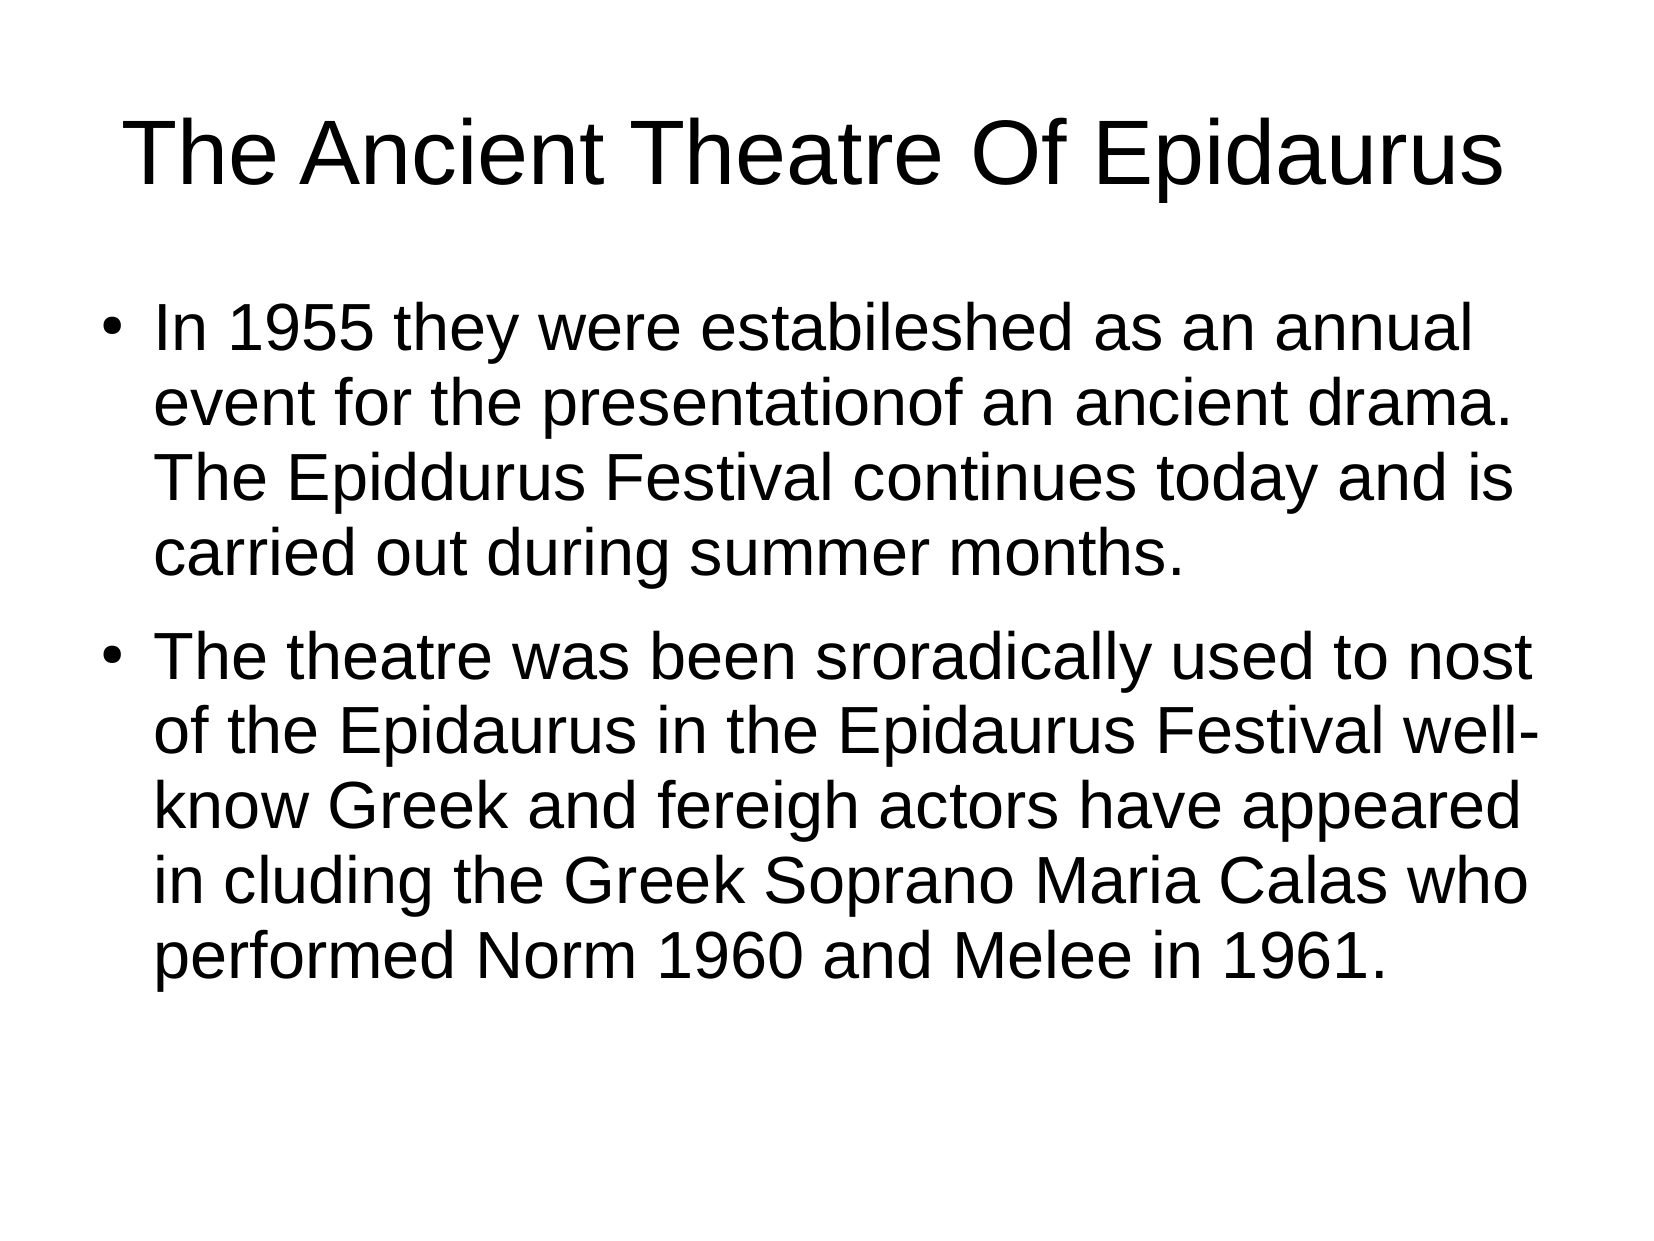

# The Ancient Theatre Of Epidaurus
In 1955 they were estabileshed as an annual event for the presentationof an ancient drama. The Epiddurus Festival continues today and is carried out during summer months.
The theatre was been sroradically used to nost of the Epidaurus in the Epidaurus Festival well-know Greek and fereigh actors have appeared in cluding the Greek Soprano Maria Calas who performed Norm 1960 and Melee in 1961.